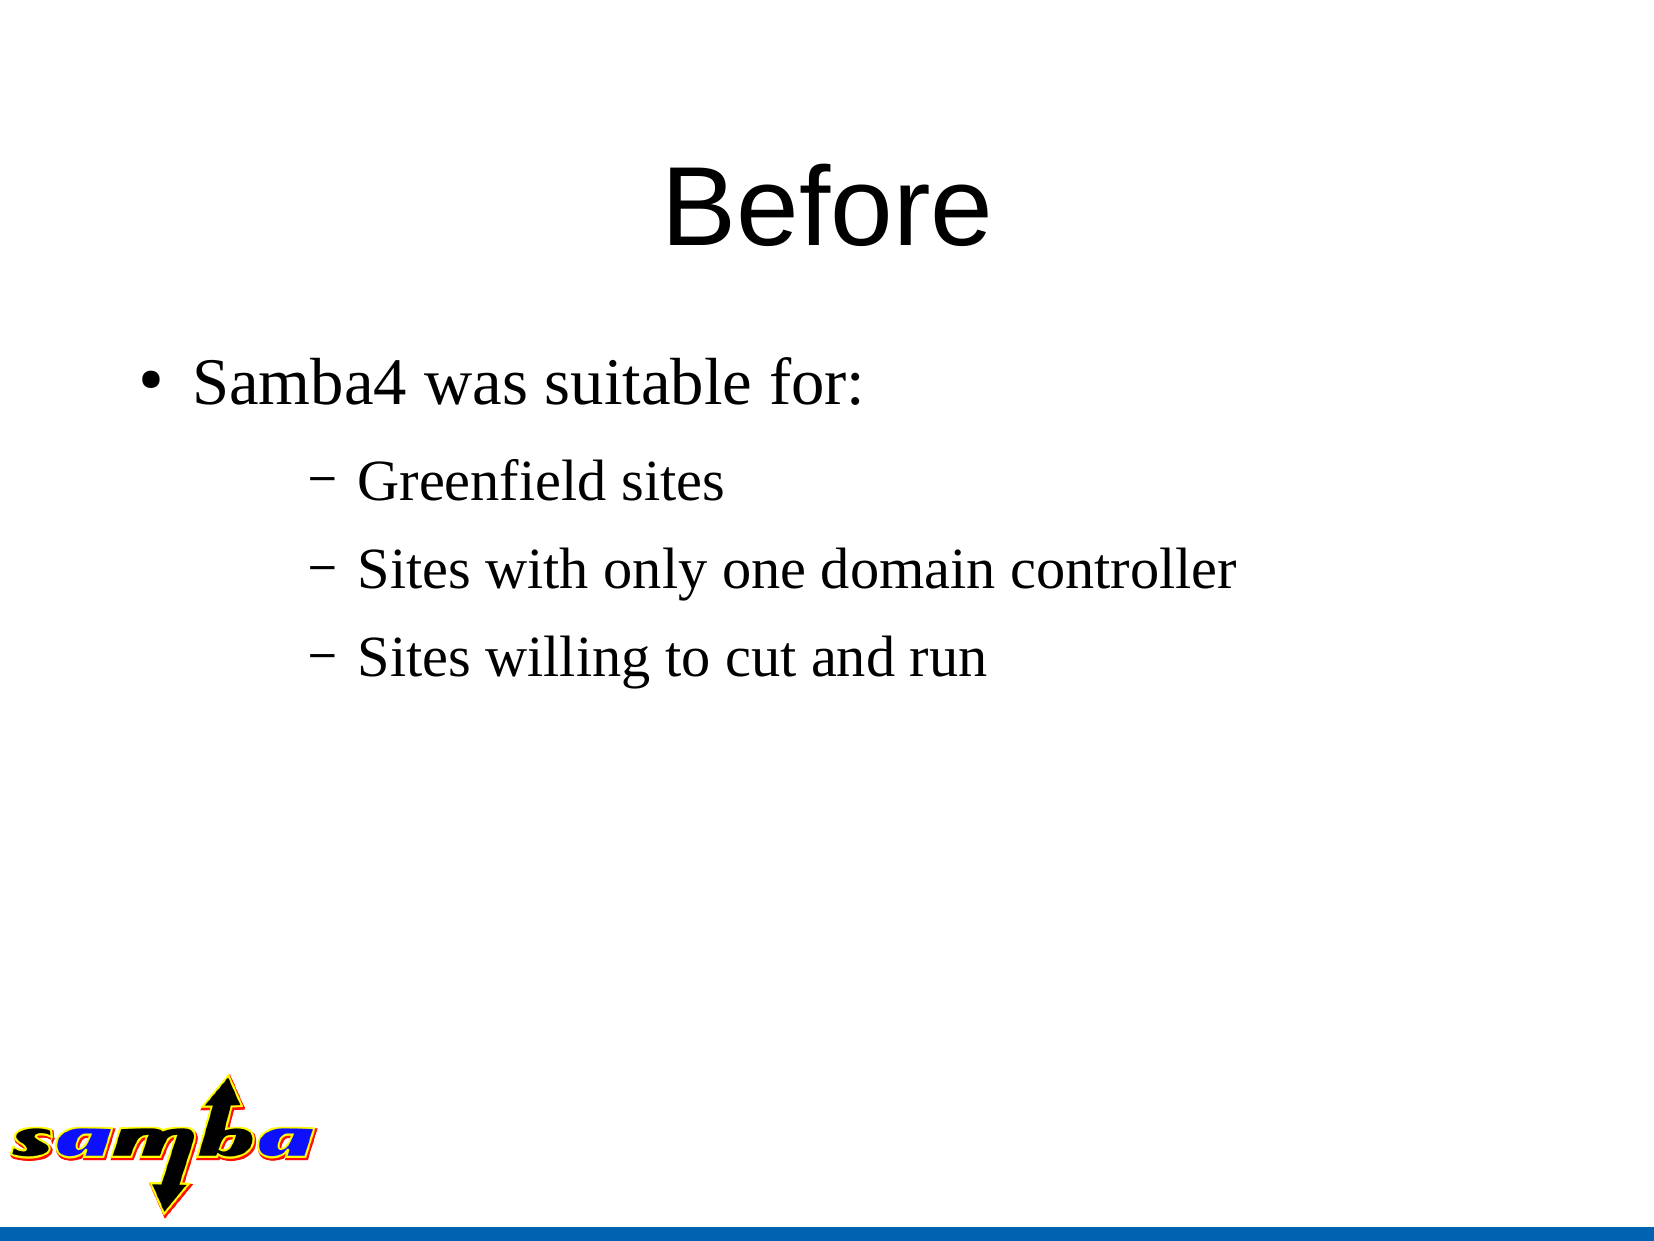

# Before
Samba4 was suitable for:
Greenfield sites
Sites with only one domain controller
Sites willing to cut and run